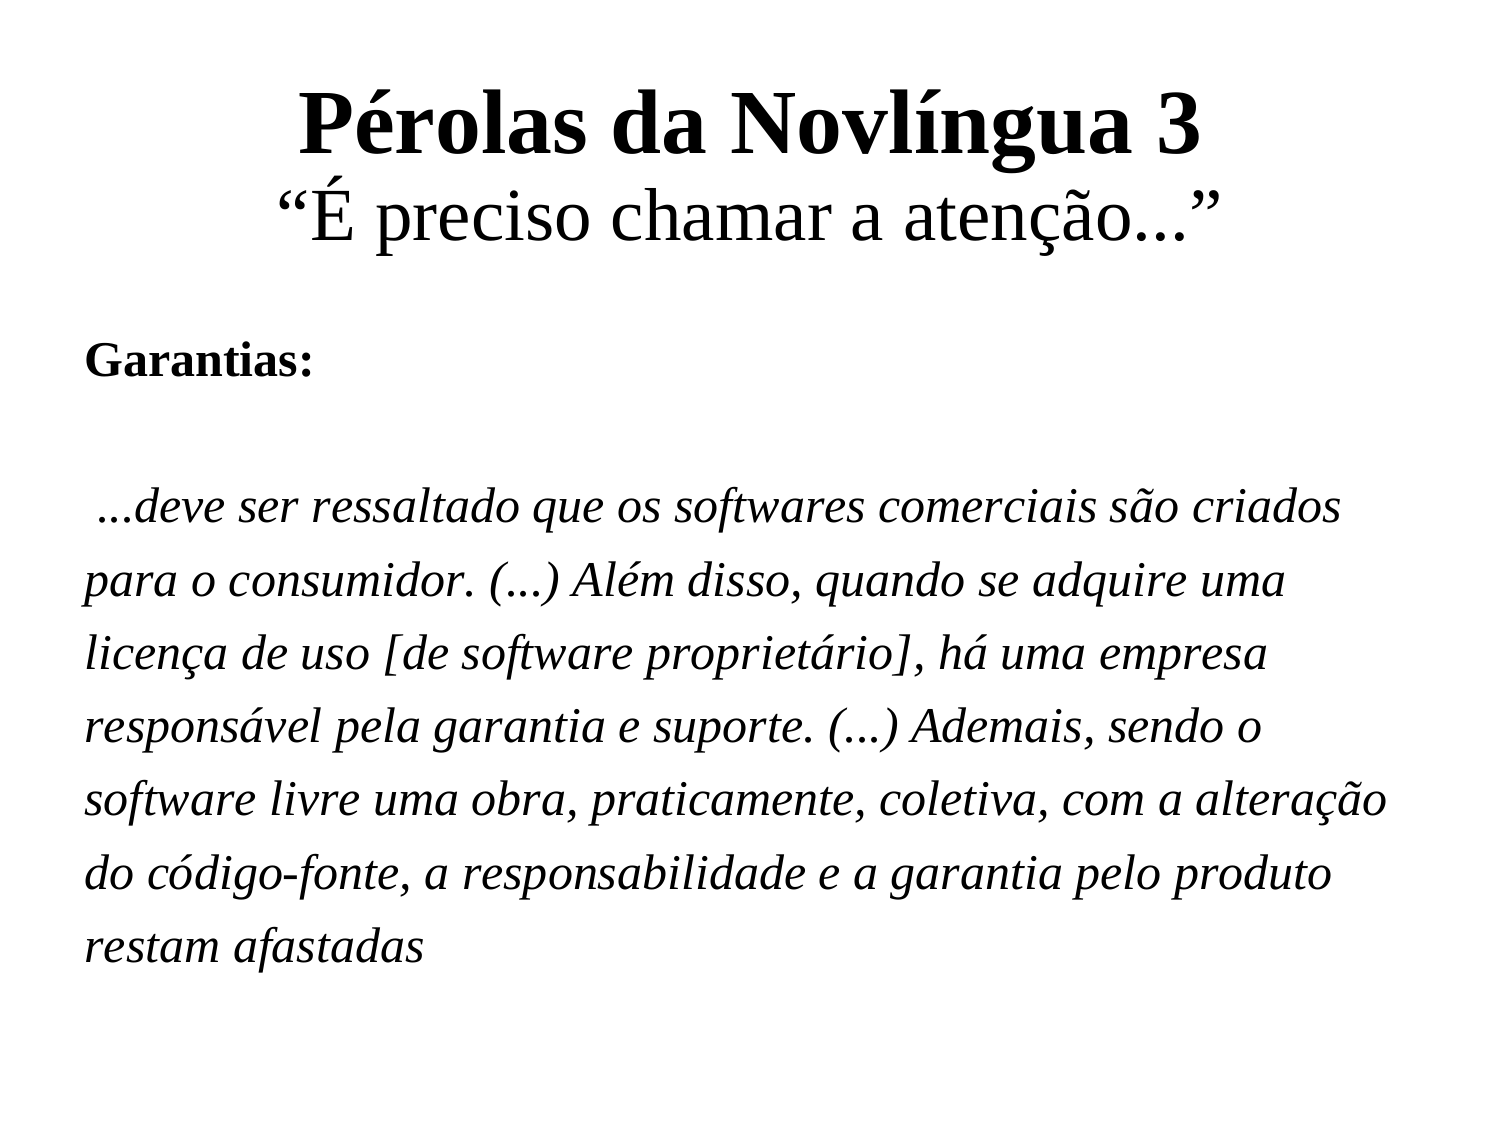

# Pérolas da Novlíngua 3 “É preciso chamar a atenção...”
Garantias:
 ...deve ser ressaltado que os softwares comerciais são criados
para o consumidor. (...) Além disso, quando se adquire uma
licença de uso [de software proprietário], há uma empresa
responsável pela garantia e suporte. (...) Ademais, sendo o
software livre uma obra, praticamente, coletiva, com a alteração
do código-fonte, a responsabilidade e a garantia pelo produto
restam afastadas